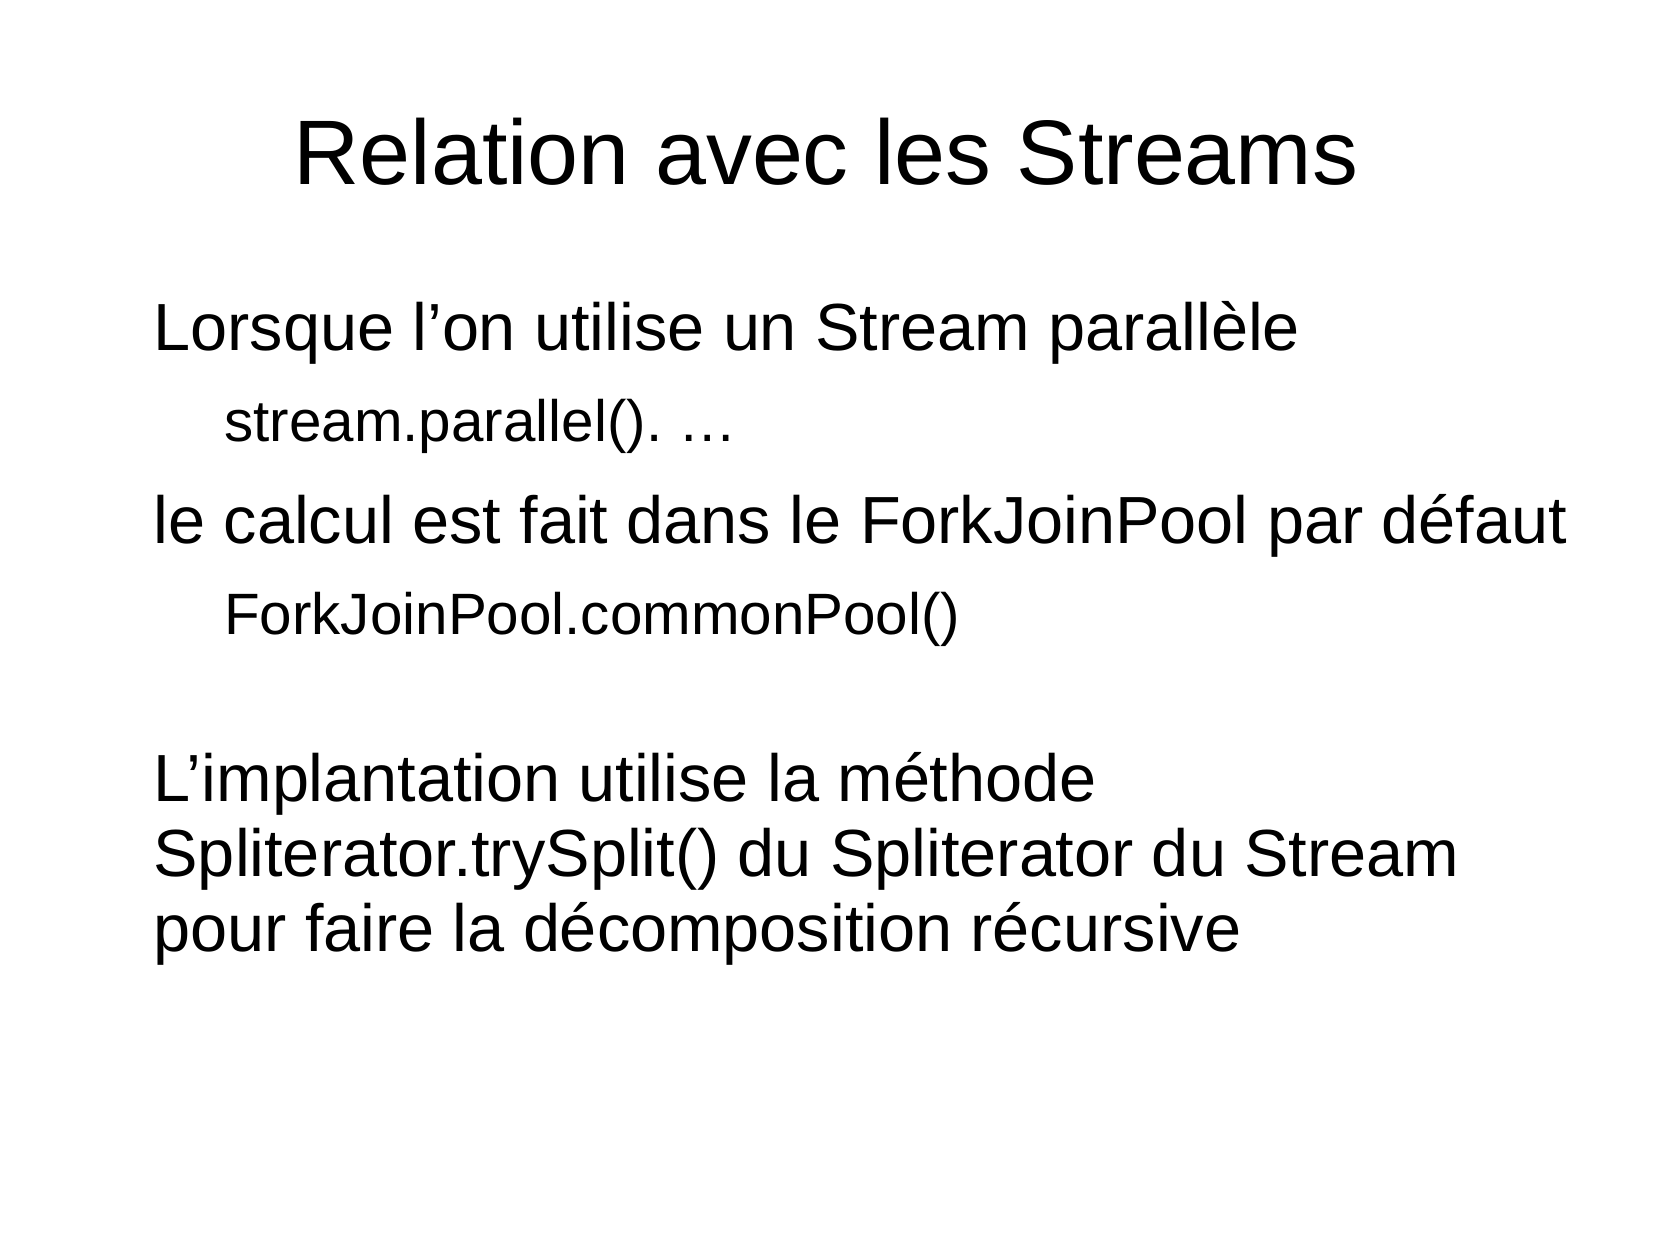

# Relation avec les Streams
Lorsque l’on utilise un Stream parallèle
stream.parallel(). …
le calcul est fait dans le ForkJoinPool par défaut
ForkJoinPool.commonPool()
L’implantation utilise la méthode Spliterator.trySplit() du Spliterator du Stream pour faire la décomposition récursive